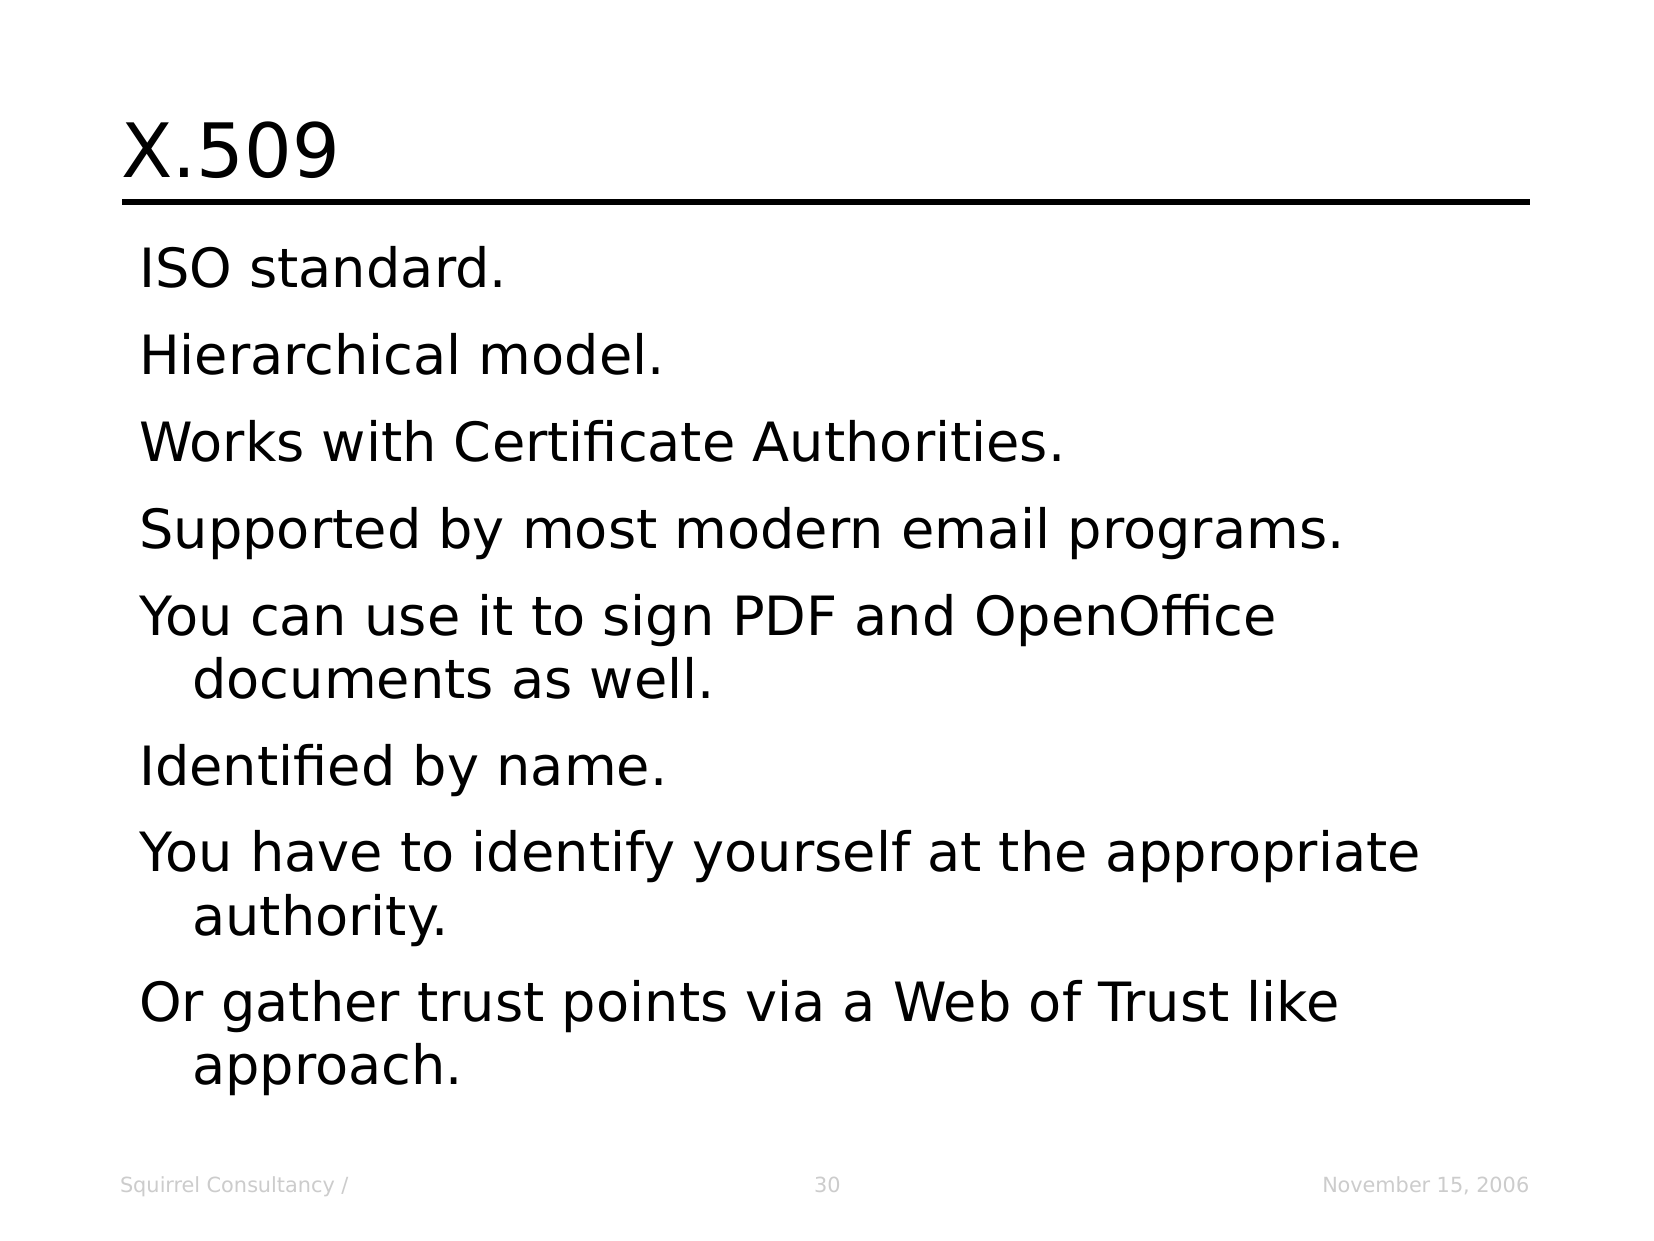

# X.509
ISO standard.
Hierarchical model.
Works with Certificate Authorities.
Supported by most modern email programs.
You can use it to sign PDF and OpenOffice documents as well.
Identified by name.
You have to identify yourself at the appropriate authority.
Or gather trust points via a Web of Trust like approach.